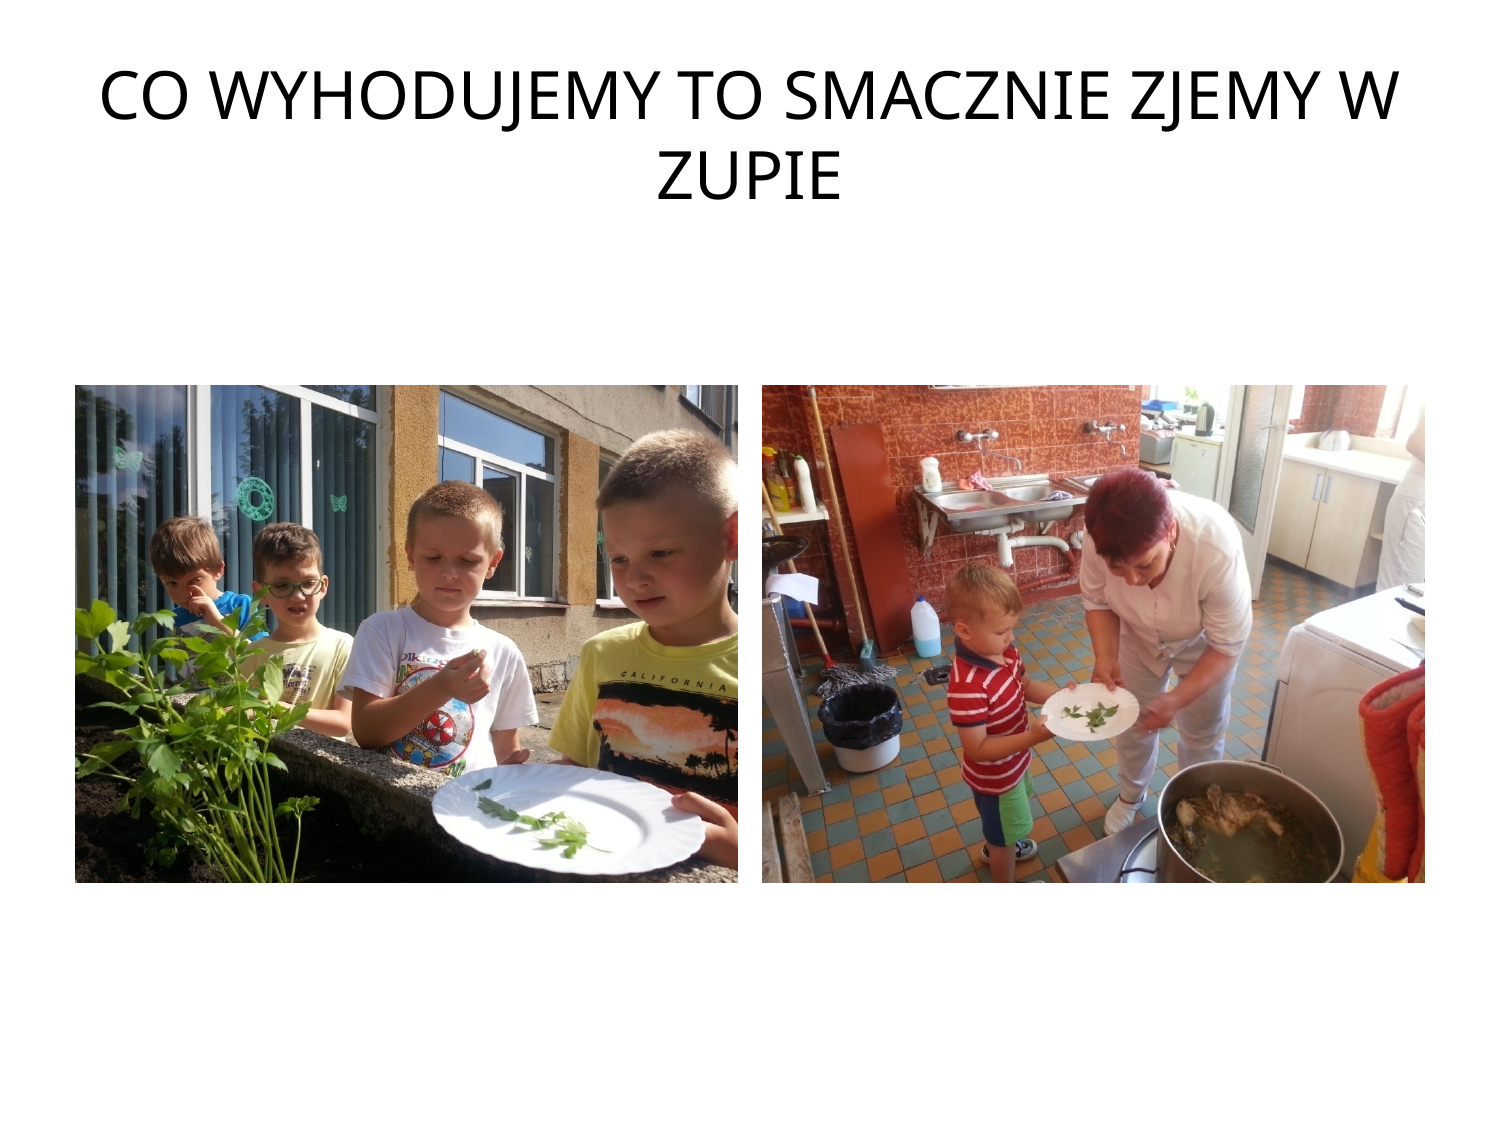

# CO WYHODUJEMY TO SMACZNIE ZJEMY W ZUPIE